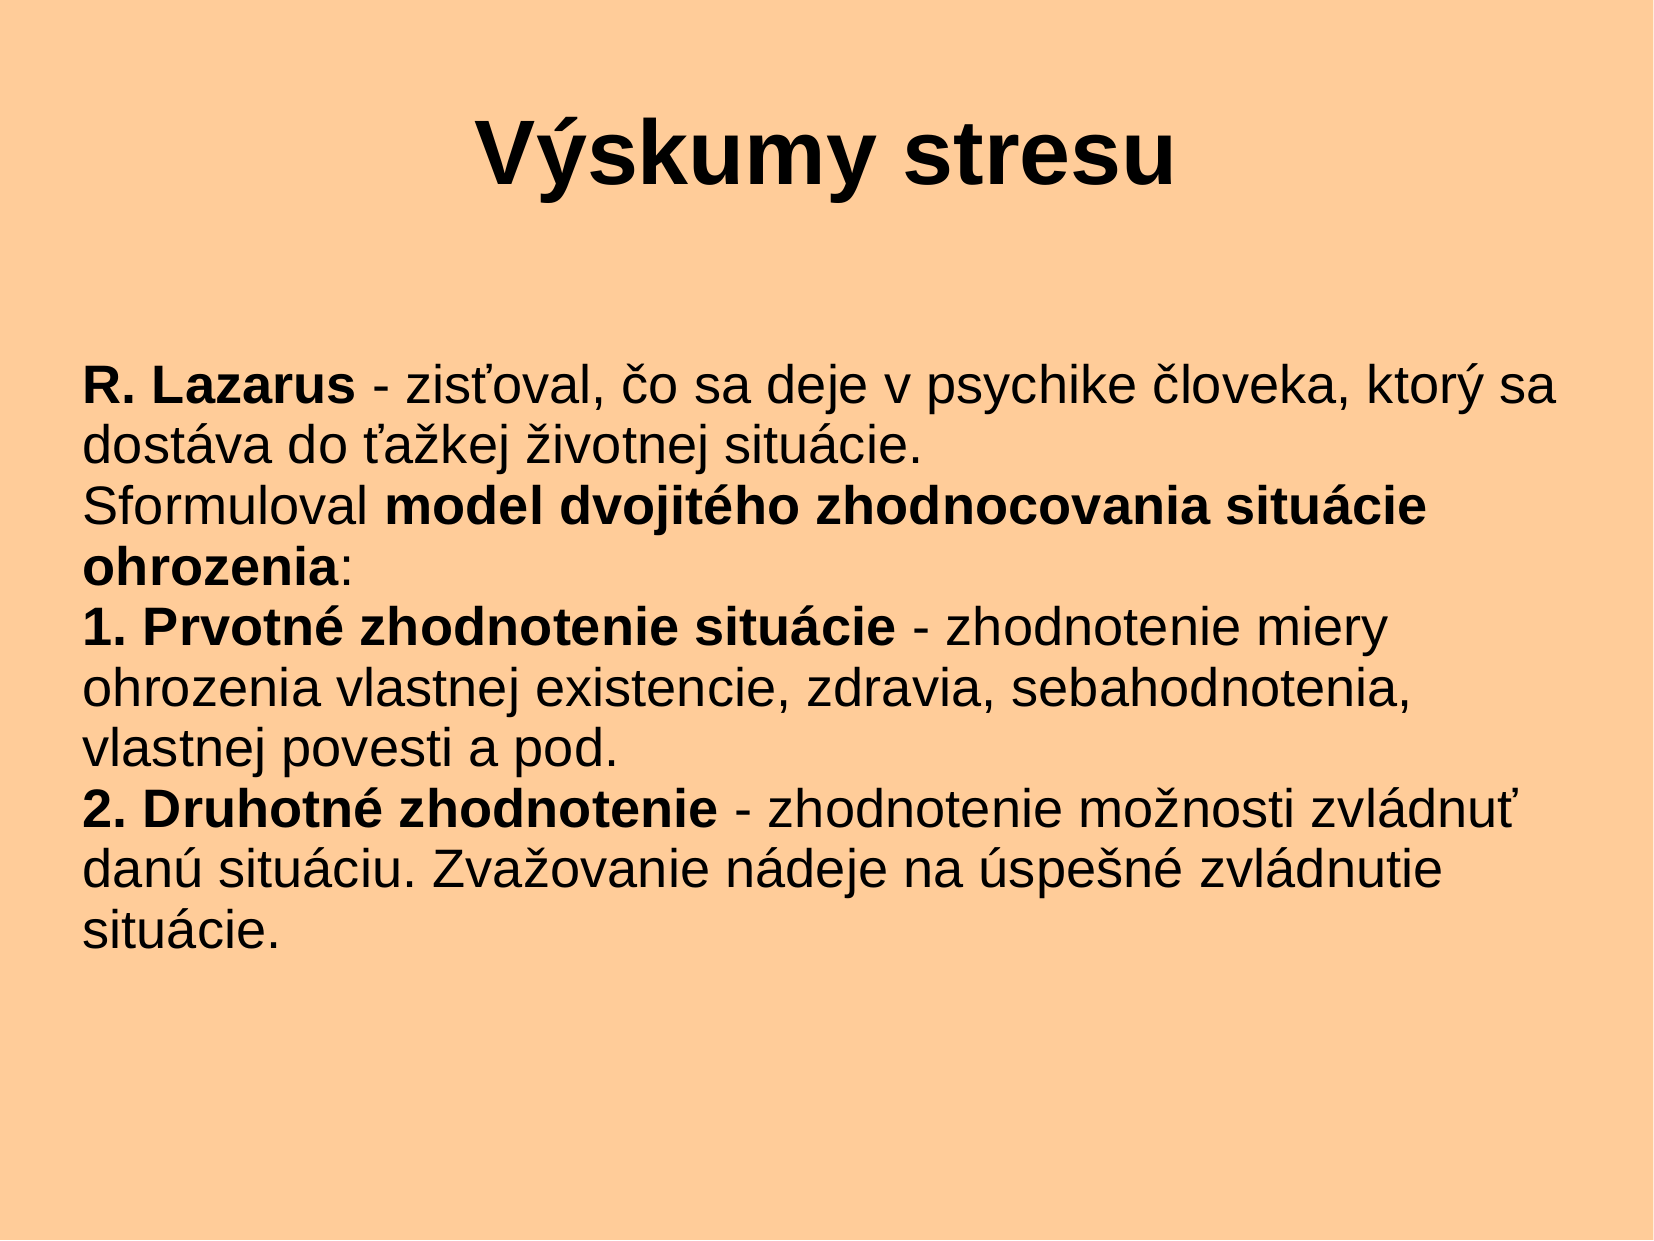

# Výskumy stresu
R. Lazarus - zisťoval, čo sa deje v psychike človeka, ktorý sa dostáva do ťažkej životnej situácie.
Sformuloval model dvojitého zhodnocovania situácie ohrozenia:
1. Prvotné zhodnotenie situácie - zhodnotenie miery ohrozenia vlastnej existencie, zdravia, sebahodnotenia, vlastnej povesti a pod.
2. Druhotné zhodnotenie - zhodnotenie možnosti zvládnuť danú situáciu. Zvažovanie nádeje na úspešné zvládnutie situácie.